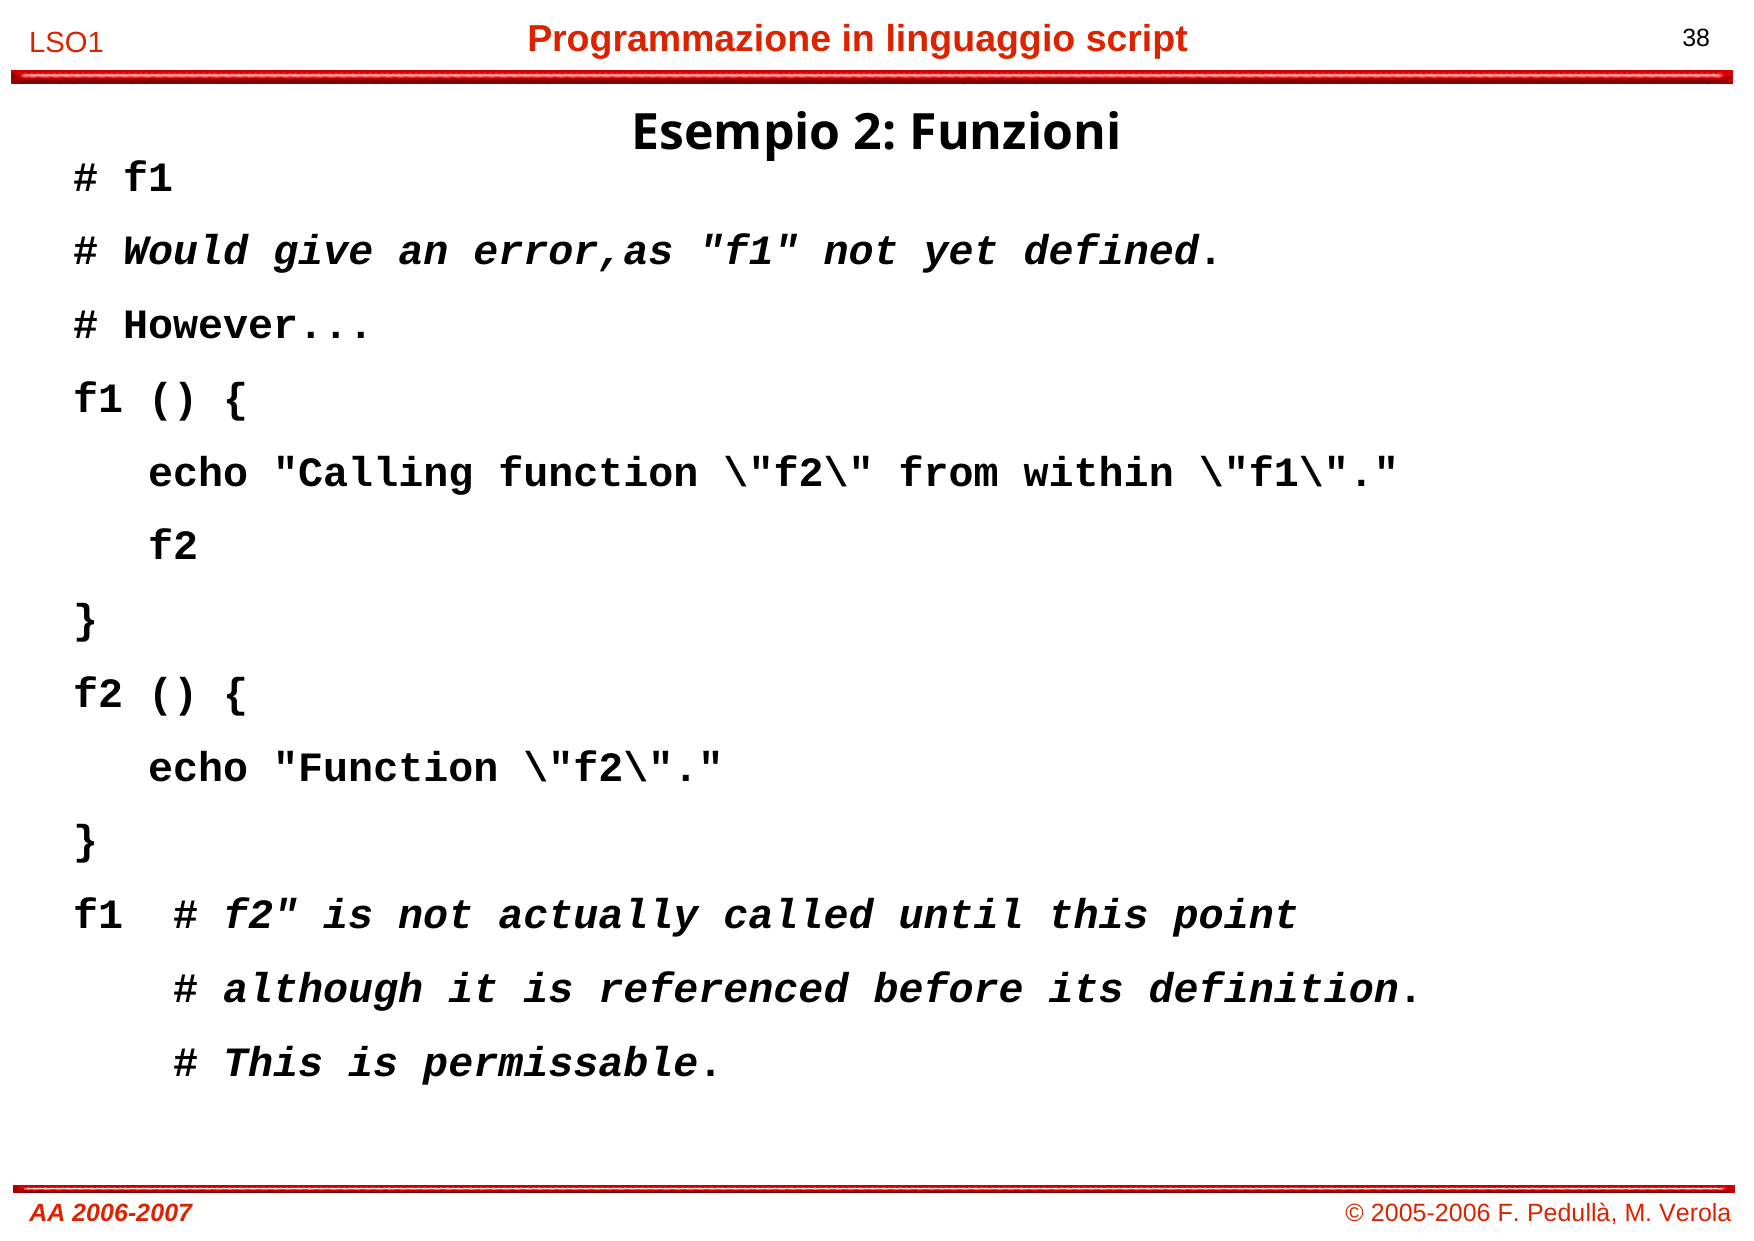

# Esempio 2: Funzioni
# f1
# Would give an error,as "f1" not yet defined.
# However...
f1 () {
 echo "Calling function \"f2\" from within \"f1\"."
 f2
}
f2 () {
 echo "Function \"f2\"."
}
f1 # f2" is not actually called until this point
 # although it is referenced before its definition.
 # This is permissable.